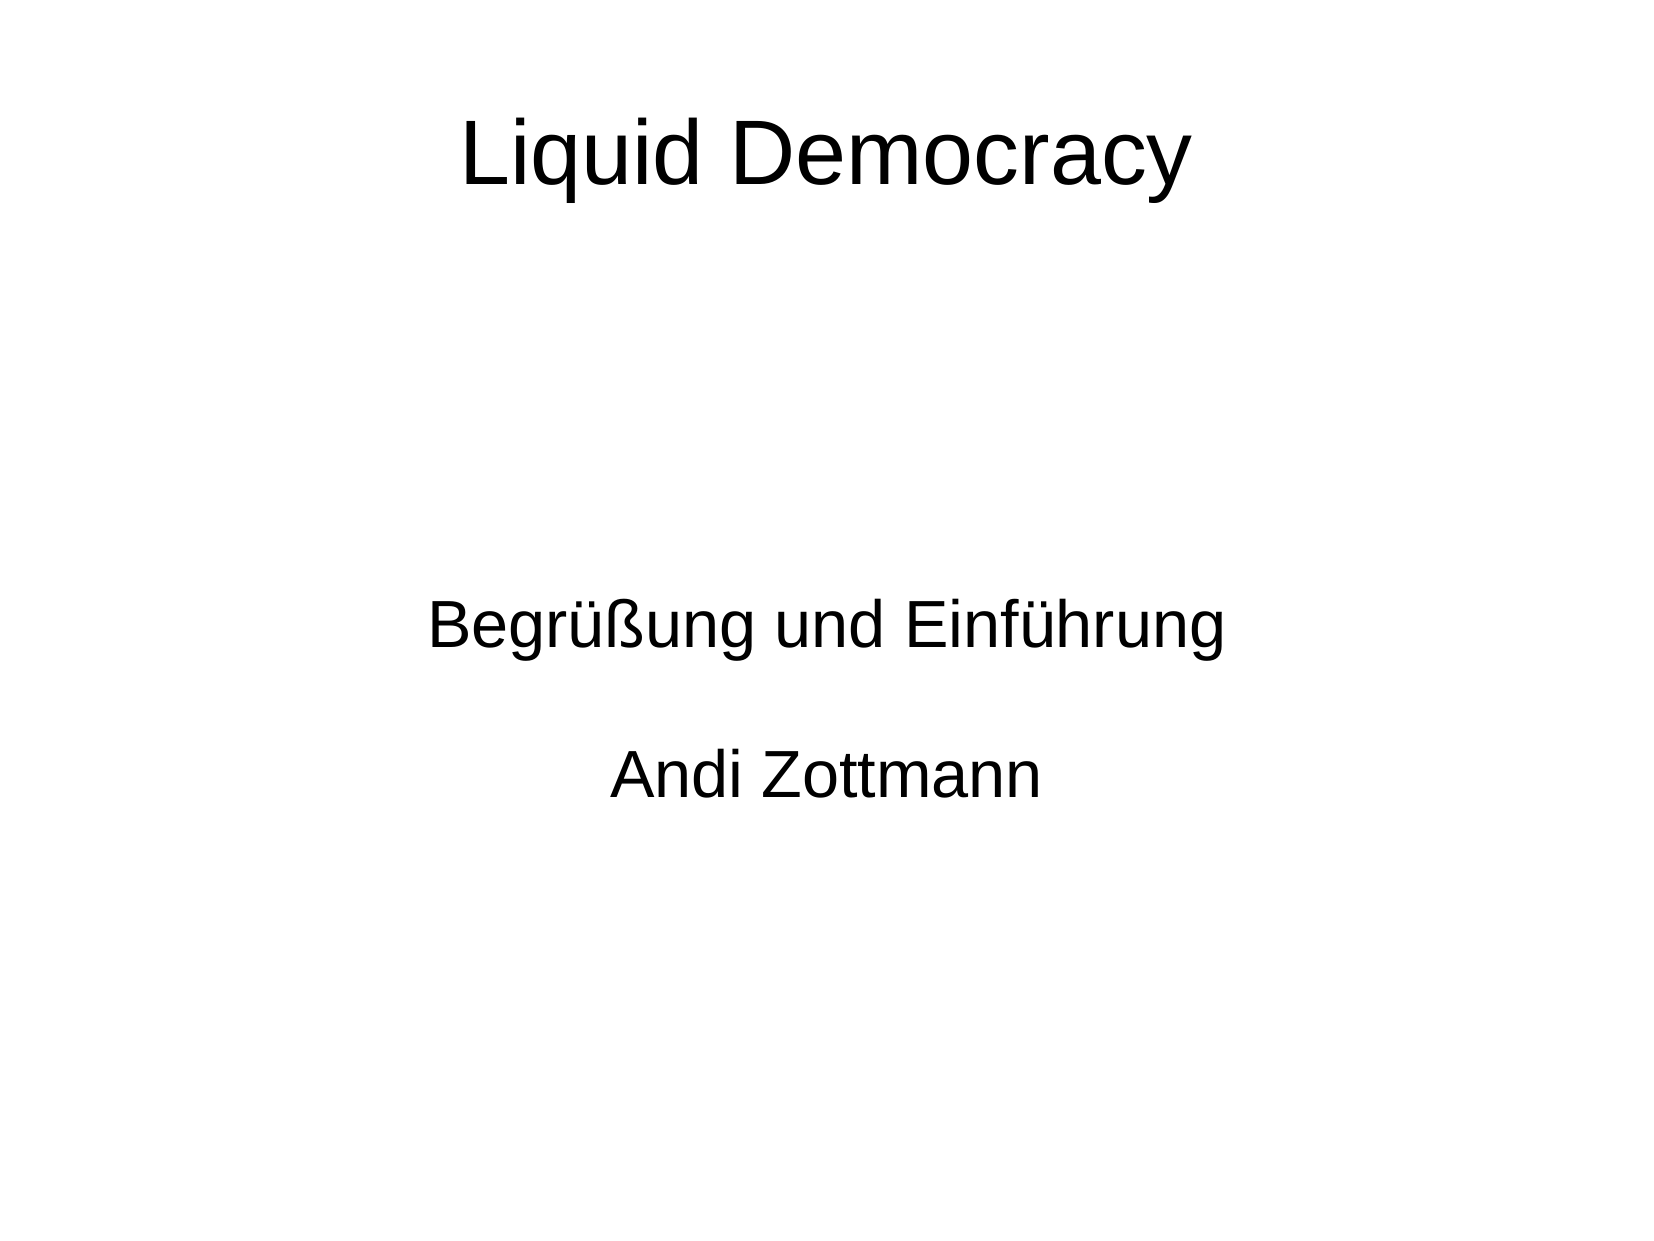

# Liquid Democracy
Begrüßung und Einführung
Andi Zottmann